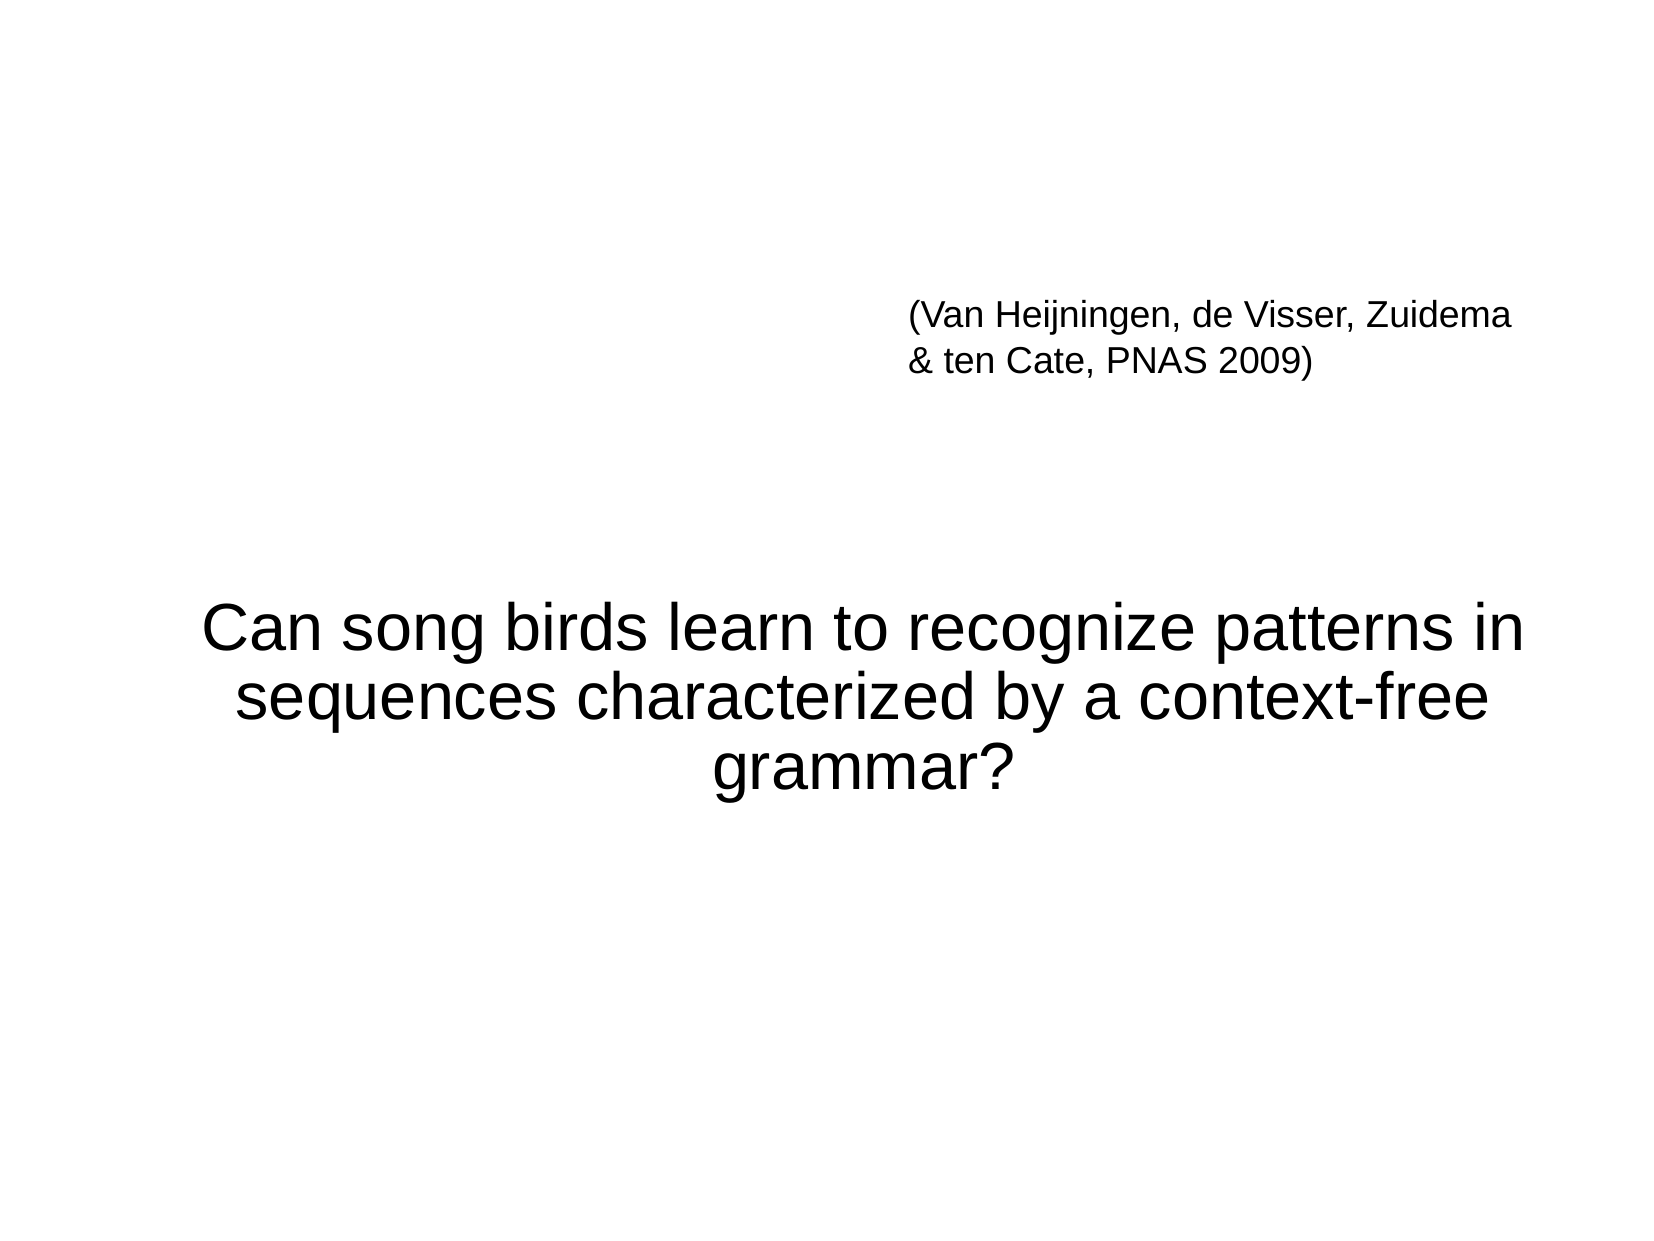

(Van Heijningen, de Visser, Zuidema
& ten Cate, PNAS 2009)‏
Can song birds learn to recognize patterns in sequences characterized by a context-free grammar?